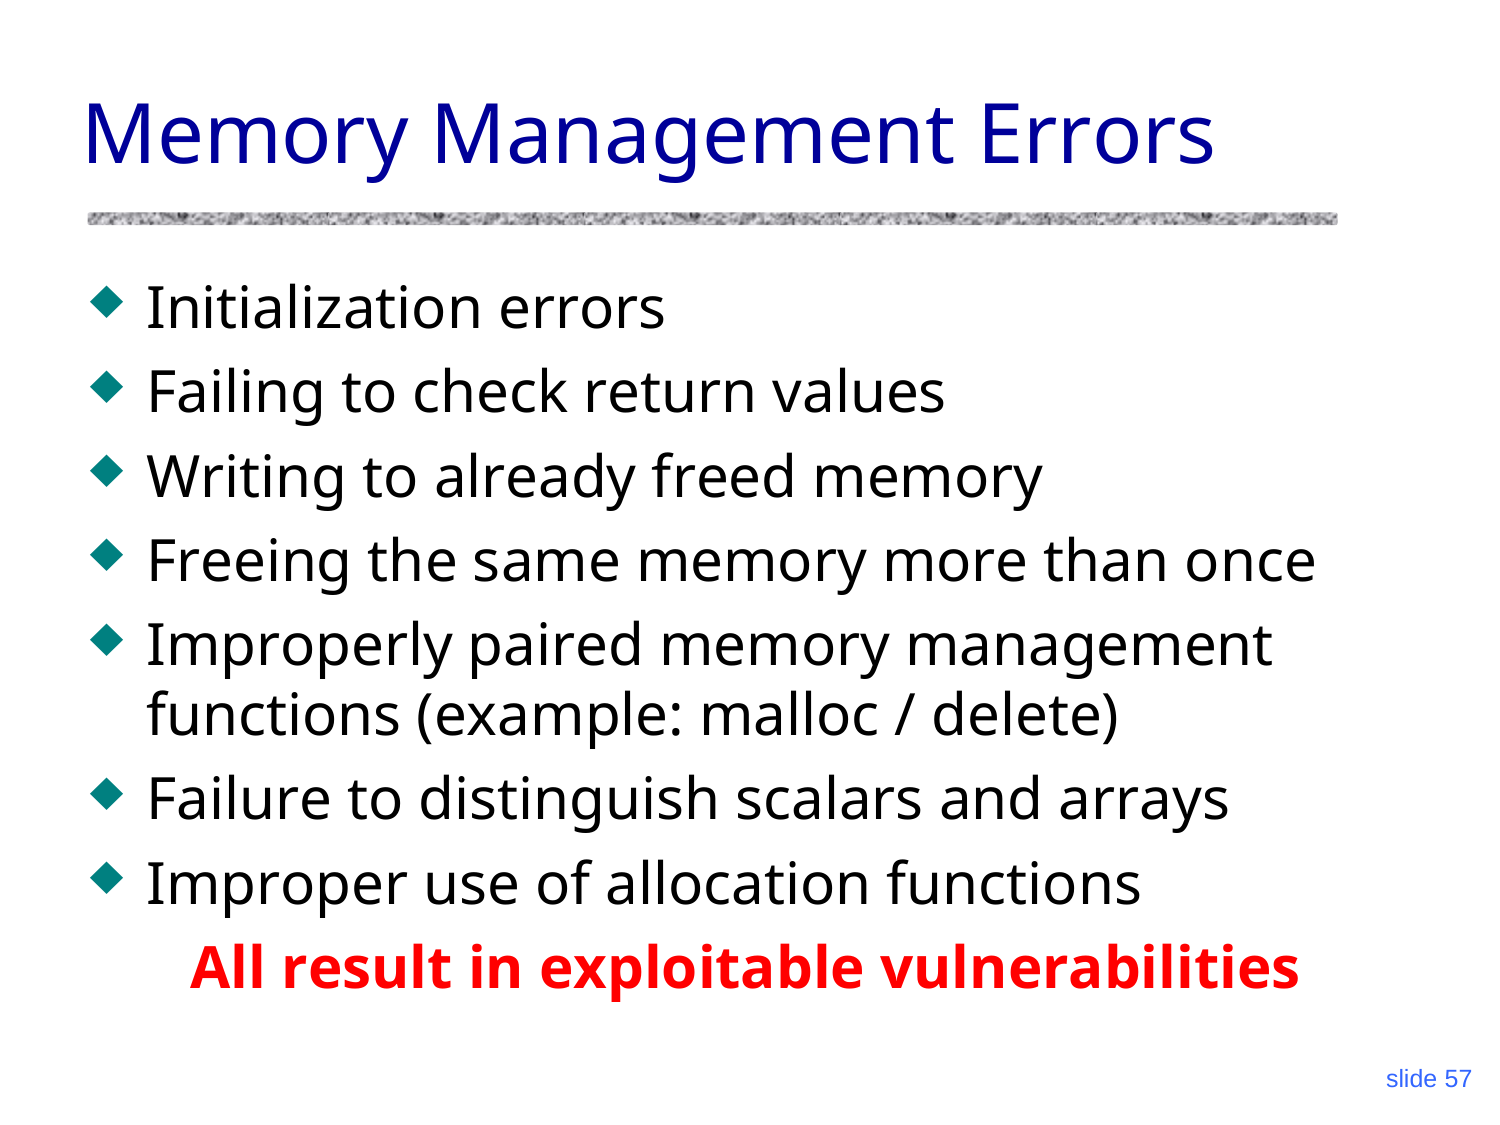

# Memory Management Errors
Initialization errors
Failing to check return values
Writing to already freed memory
Freeing the same memory more than once
Improperly paired memory management functions (example: malloc / delete)
Failure to distinguish scalars and arrays
Improper use of allocation functions
All result in exploitable vulnerabilities
slide